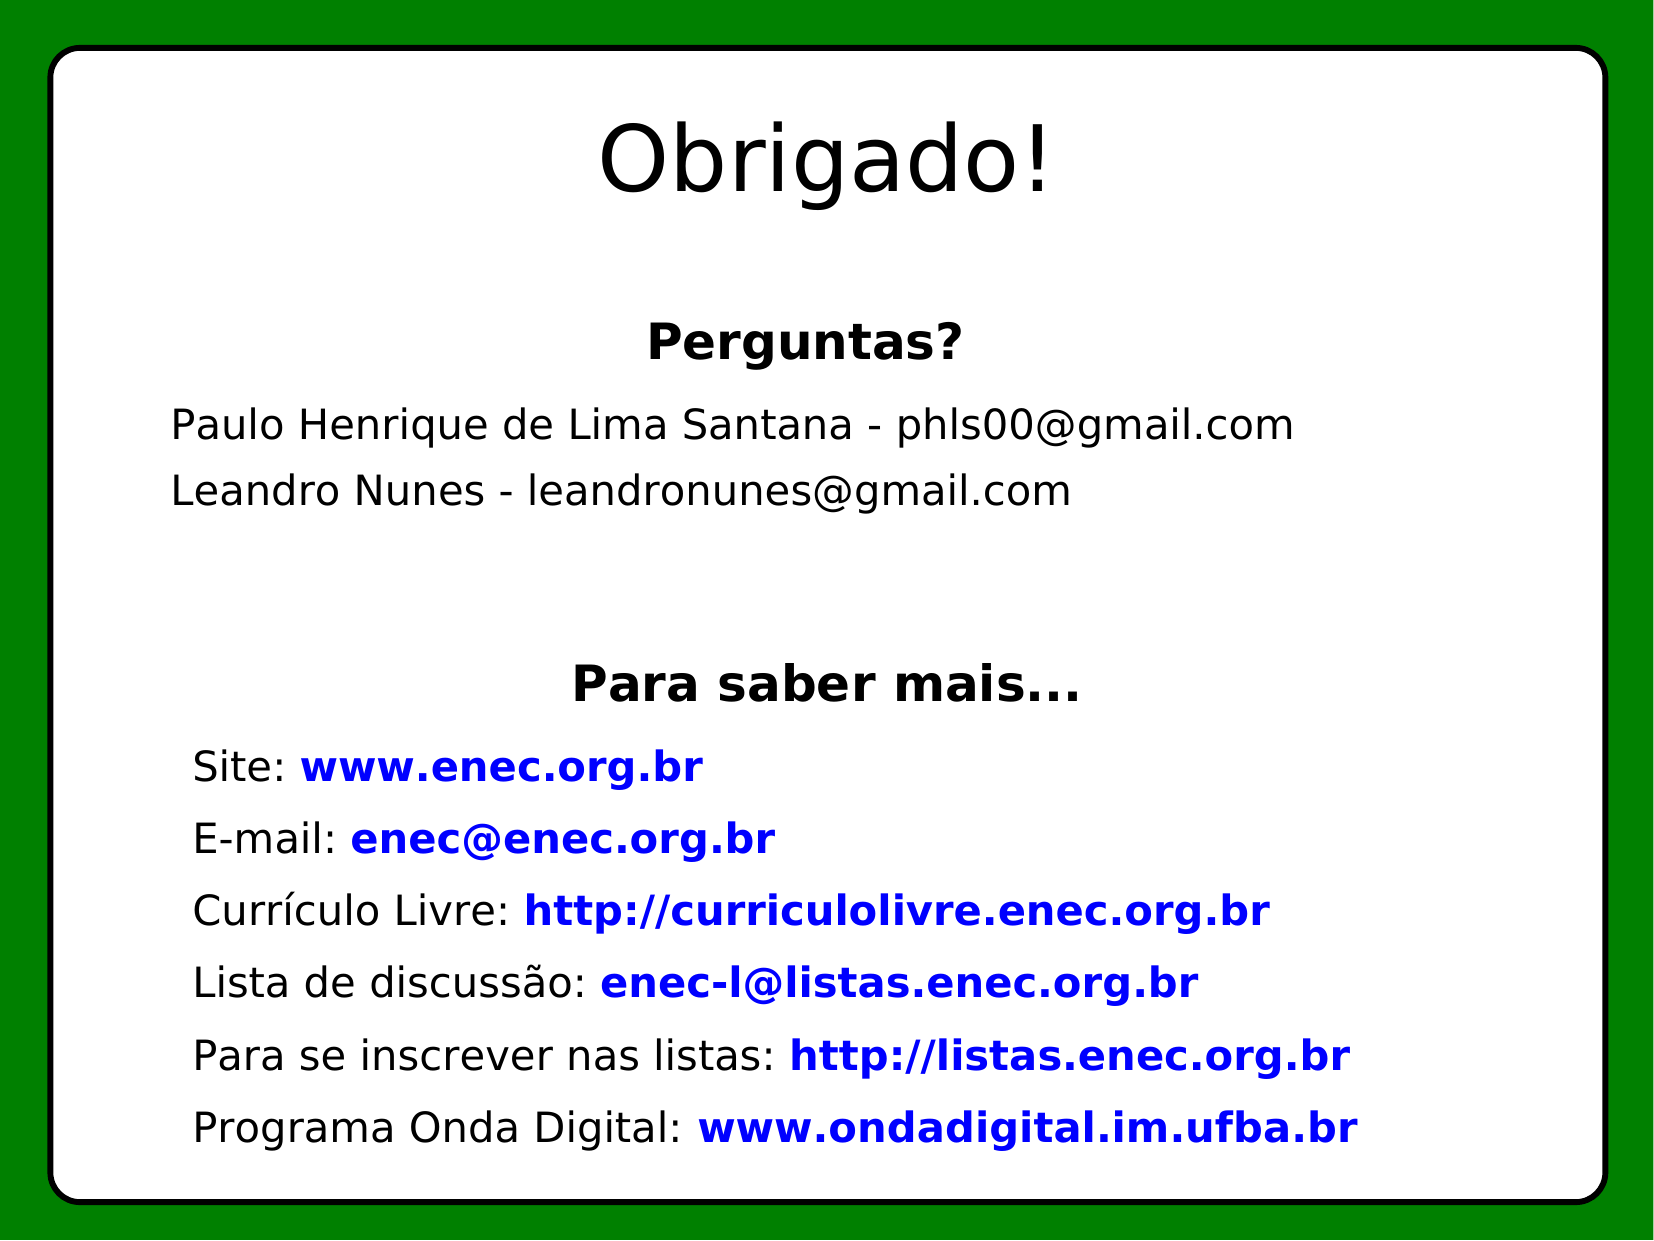

# Obrigado!
Perguntas?
Paulo Henrique de Lima Santana - phls00@gmail.com
Leandro Nunes - leandronunes@gmail.com
Para saber mais...
Site: www.enec.org.br
E-mail: enec@enec.org.br
Currículo Livre: http://curriculolivre.enec.org.br
Lista de discussão: enec-l@listas.enec.org.br
Para se inscrever nas listas: http://listas.enec.org.br
Programa Onda Digital: www.ondadigital.im.ufba.br